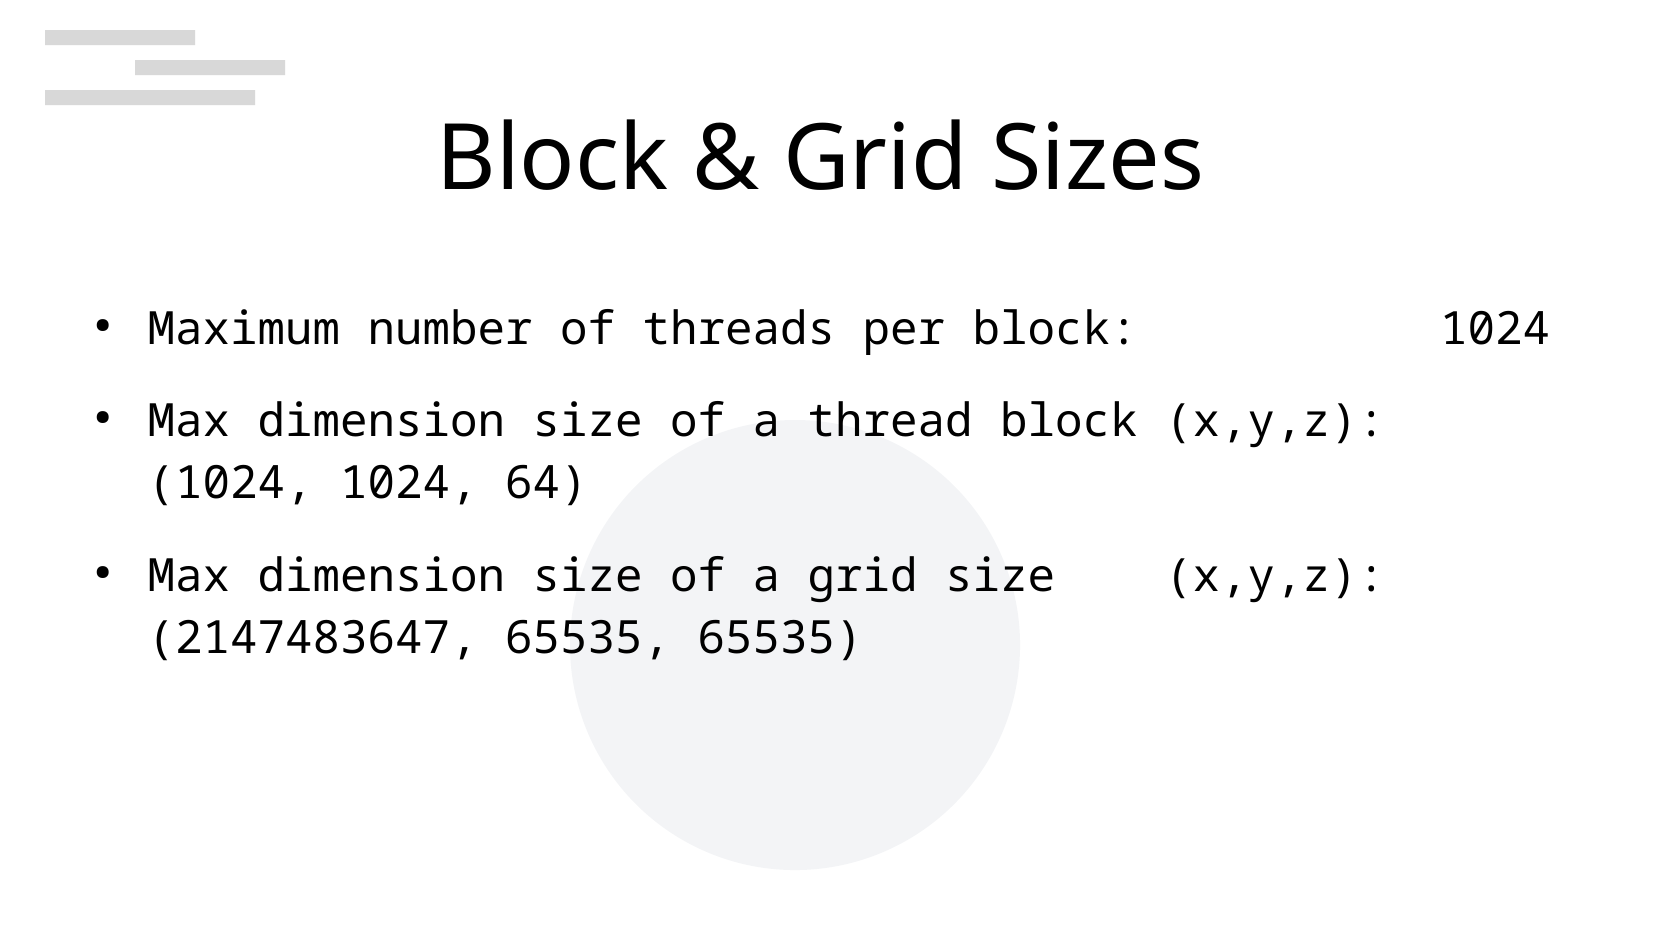

# Block & Grid Sizes
Maximum number of threads per block: 1024
Max dimension size of a thread block (x,y,z): (1024, 1024, 64)
Max dimension size of a grid size (x,y,z): (2147483647, 65535, 65535)